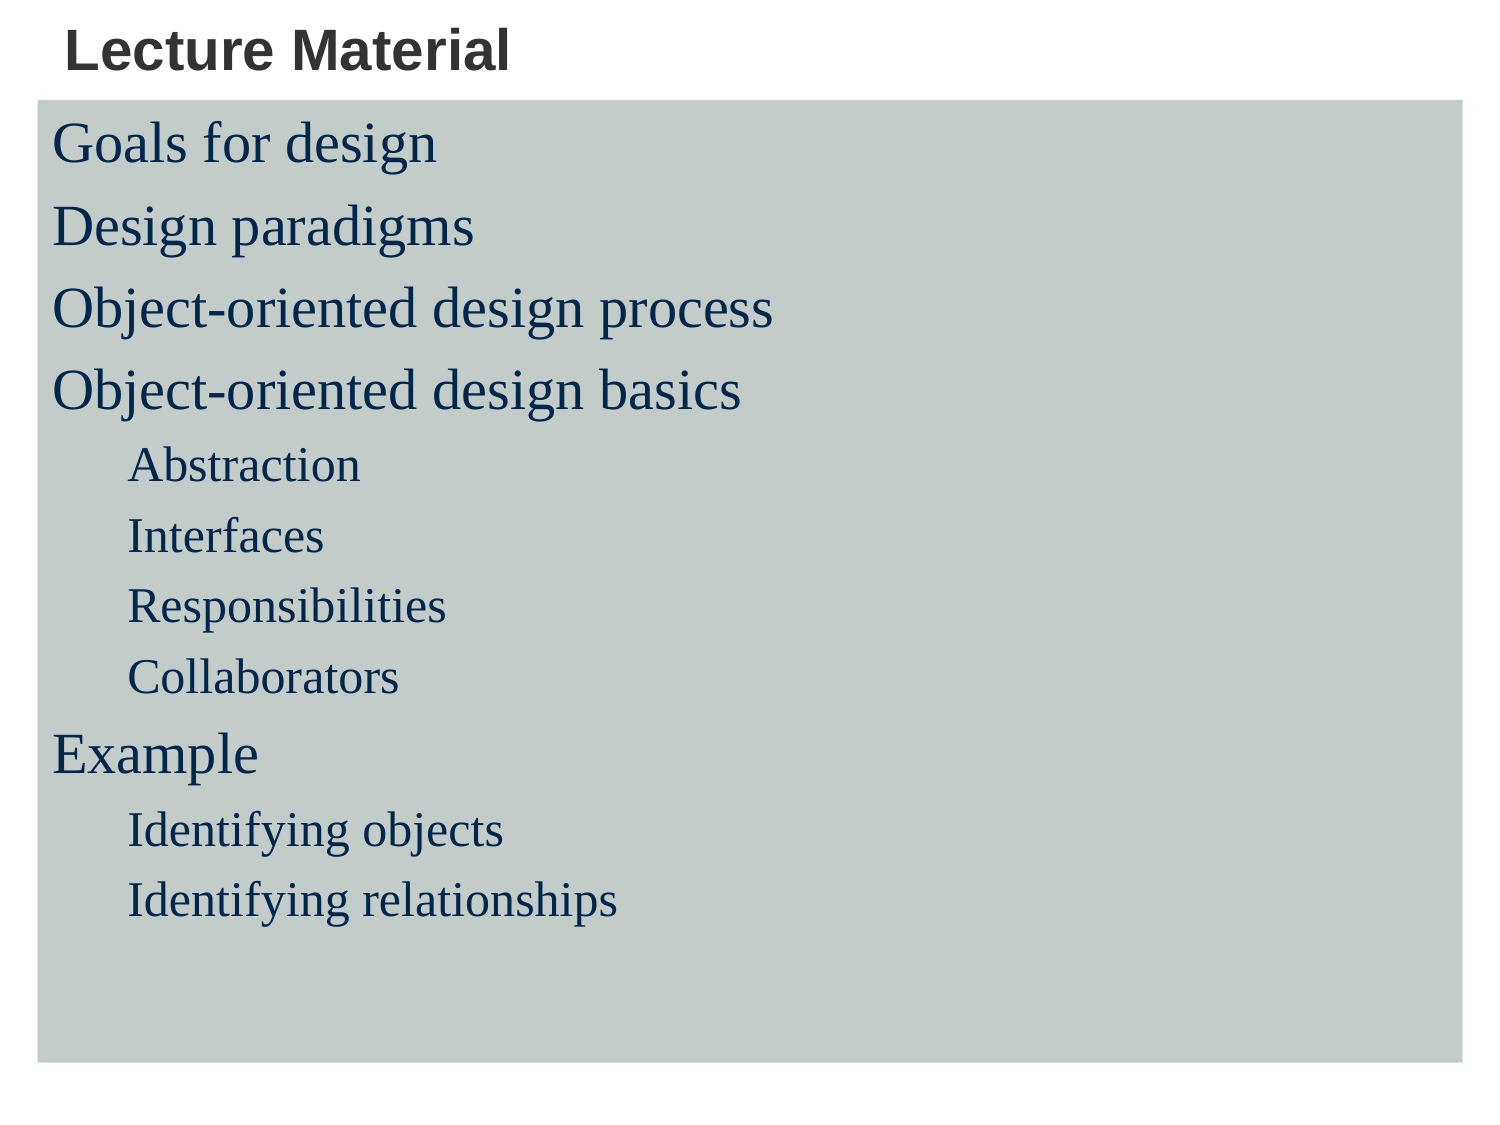

# Lecture Material
Goals for design
Design paradigms
Object-oriented design process
Object-oriented design basics
Abstraction
Interfaces
Responsibilities
Collaborators
Example
Identifying objects
Identifying relationships